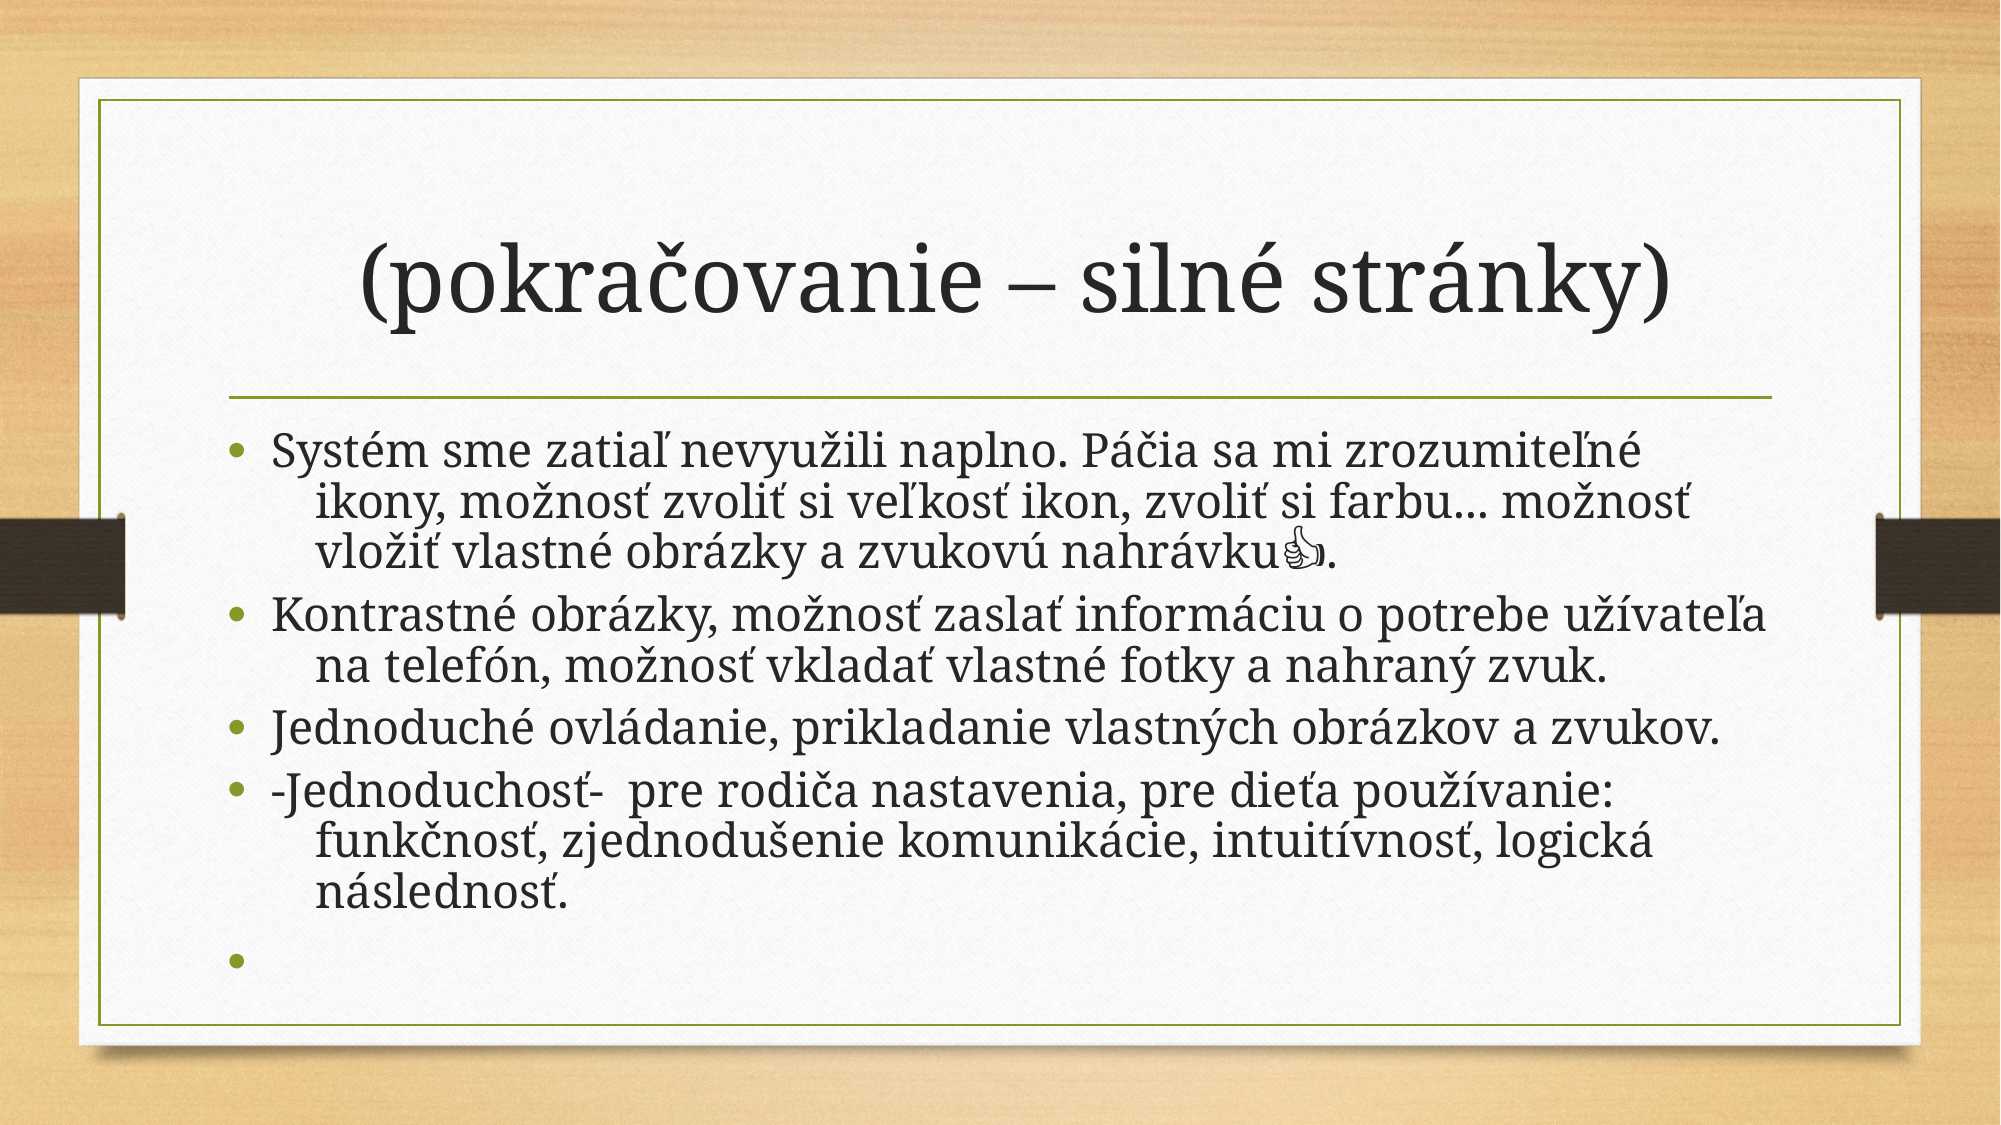

# (pokračovanie – silné stránky)
Systém sme zatiaľ nevyužili naplno. Páčia sa mi zrozumiteľné ikony, možnosť zvoliť si veľkosť ikon, zvoliť si farbu... možnosť vložiť vlastné obrázky a zvukovú nahrávku👍.
Kontrastné obrázky, možnosť zaslať informáciu o potrebe užívateľa na telefón, možnosť vkladať vlastné fotky a nahraný zvuk.
Jednoduché ovládanie, prikladanie vlastných obrázkov a zvukov.
-Jednoduchosť- pre rodiča nastavenia, pre dieťa používanie: funkčnosť, zjednodušenie komunikácie, intuitívnosť, logická následnosť.